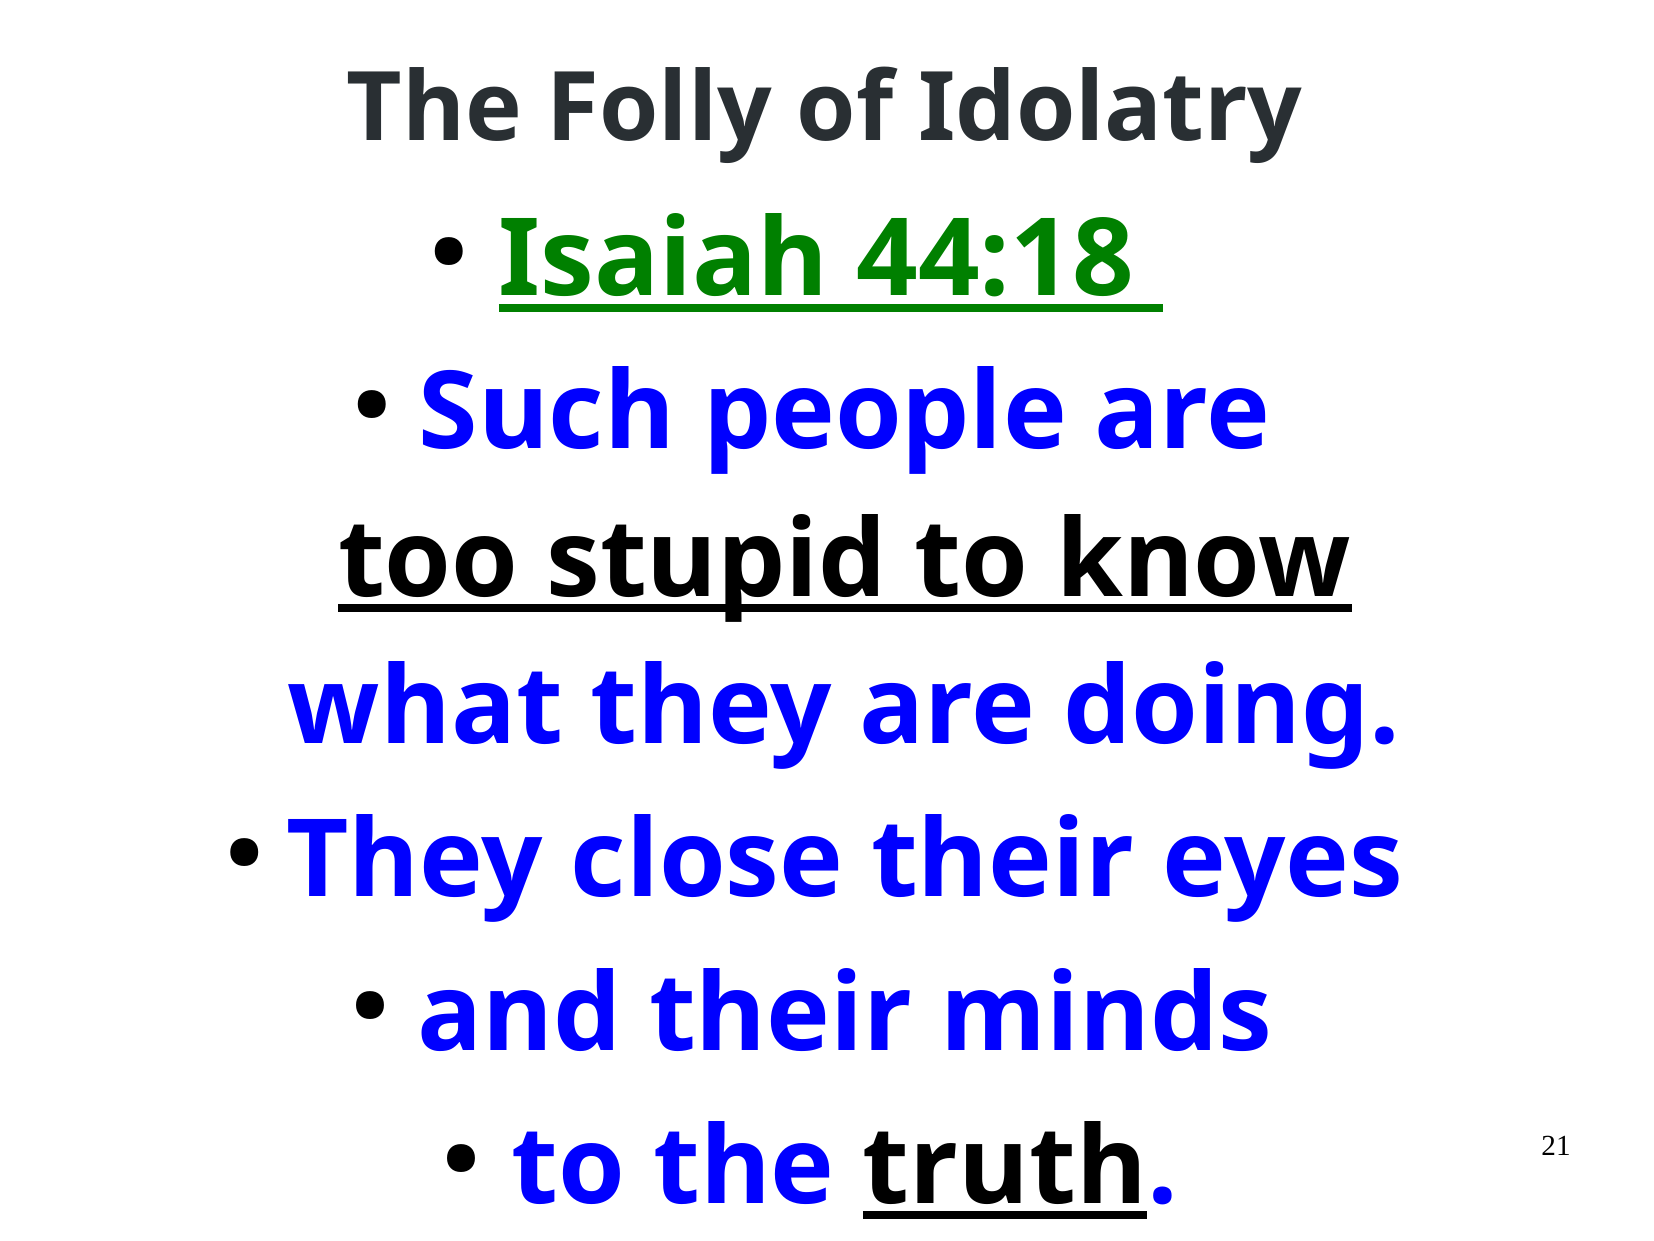

# The Folly of Idolatry
Isaiah 44:18
Such people are
too stupid to know
what they are doing.
They close their eyes
and their minds
to the truth.
21